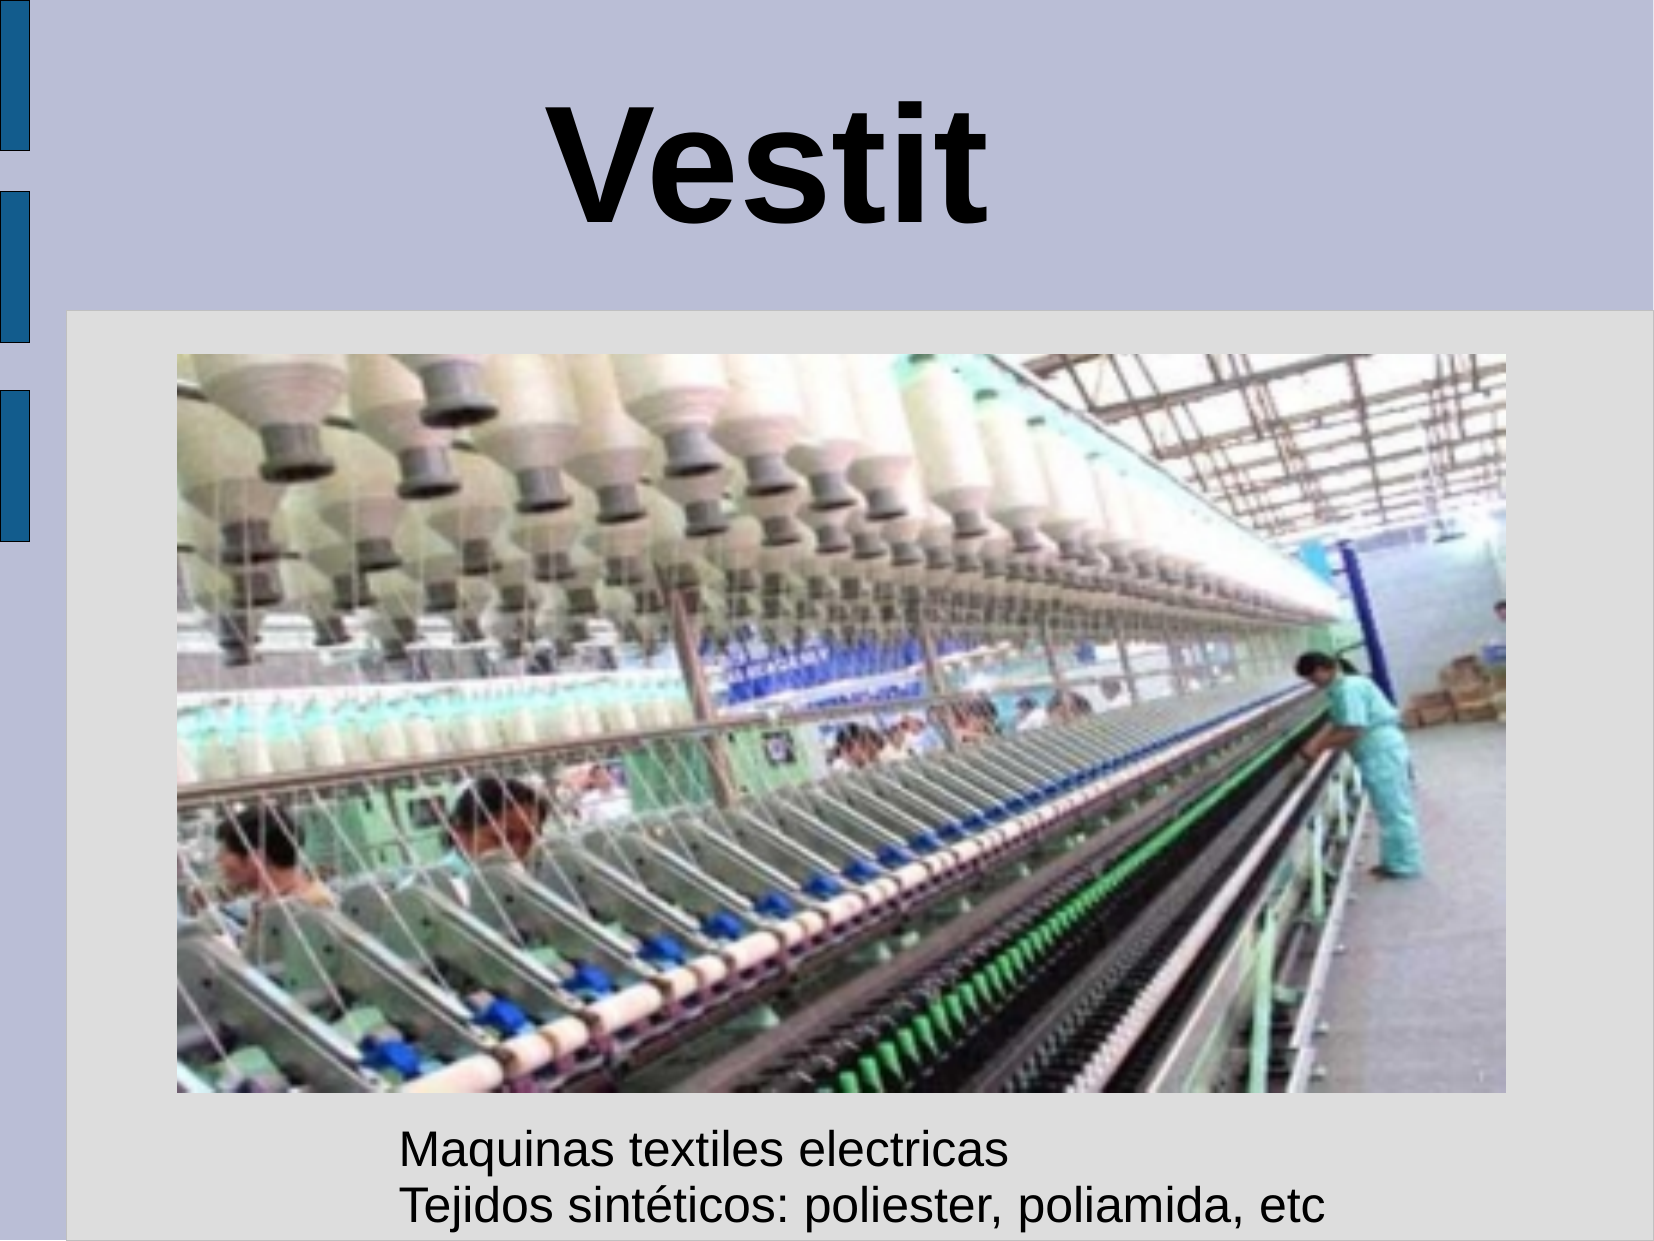

Vestit
Maquinas textiles electricas
Tejidos sintéticos: poliester, poliamida, etc